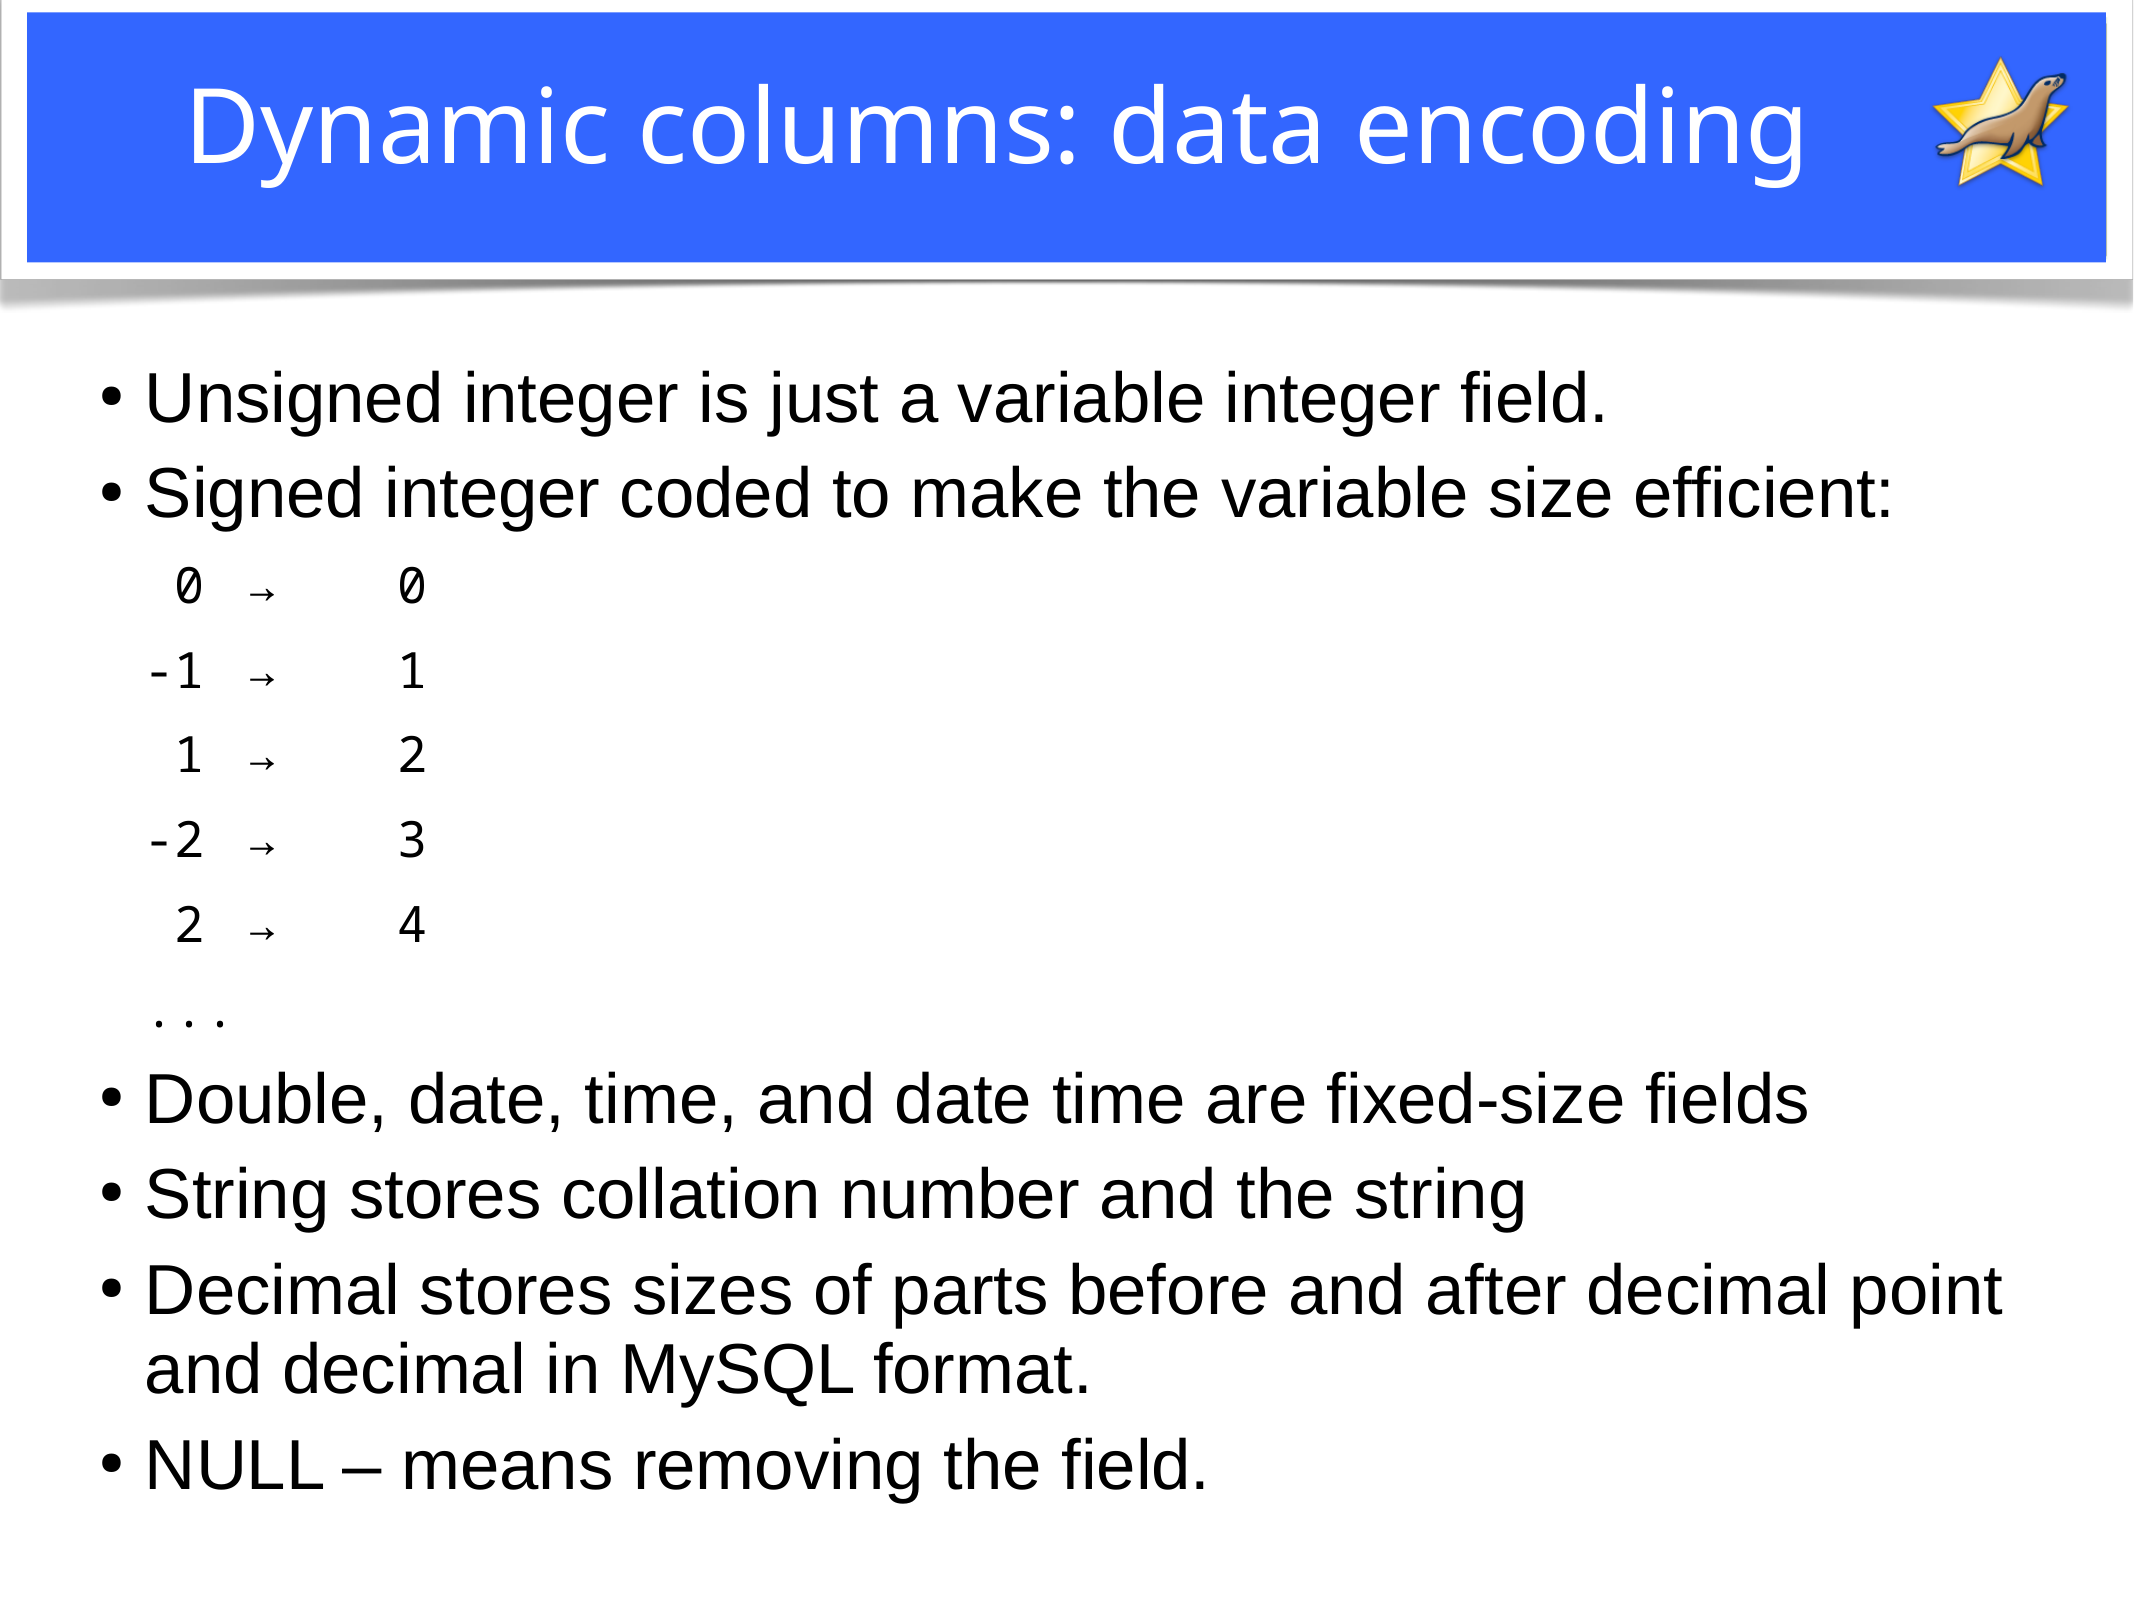

# Dynamic columns: data encoding
Unsigned integer is just a variable integer field.
Signed integer coded to make the variable size efficient:
 0	→	0
-1	→	1
 1	→	2
-2	→	3
 2	→	4
...
Double, date, time, and date time are fixed-size fields
String stores collation number and the string
Decimal stores sizes of parts before and after decimal point and decimal in MySQL format.
NULL – means removing the field.